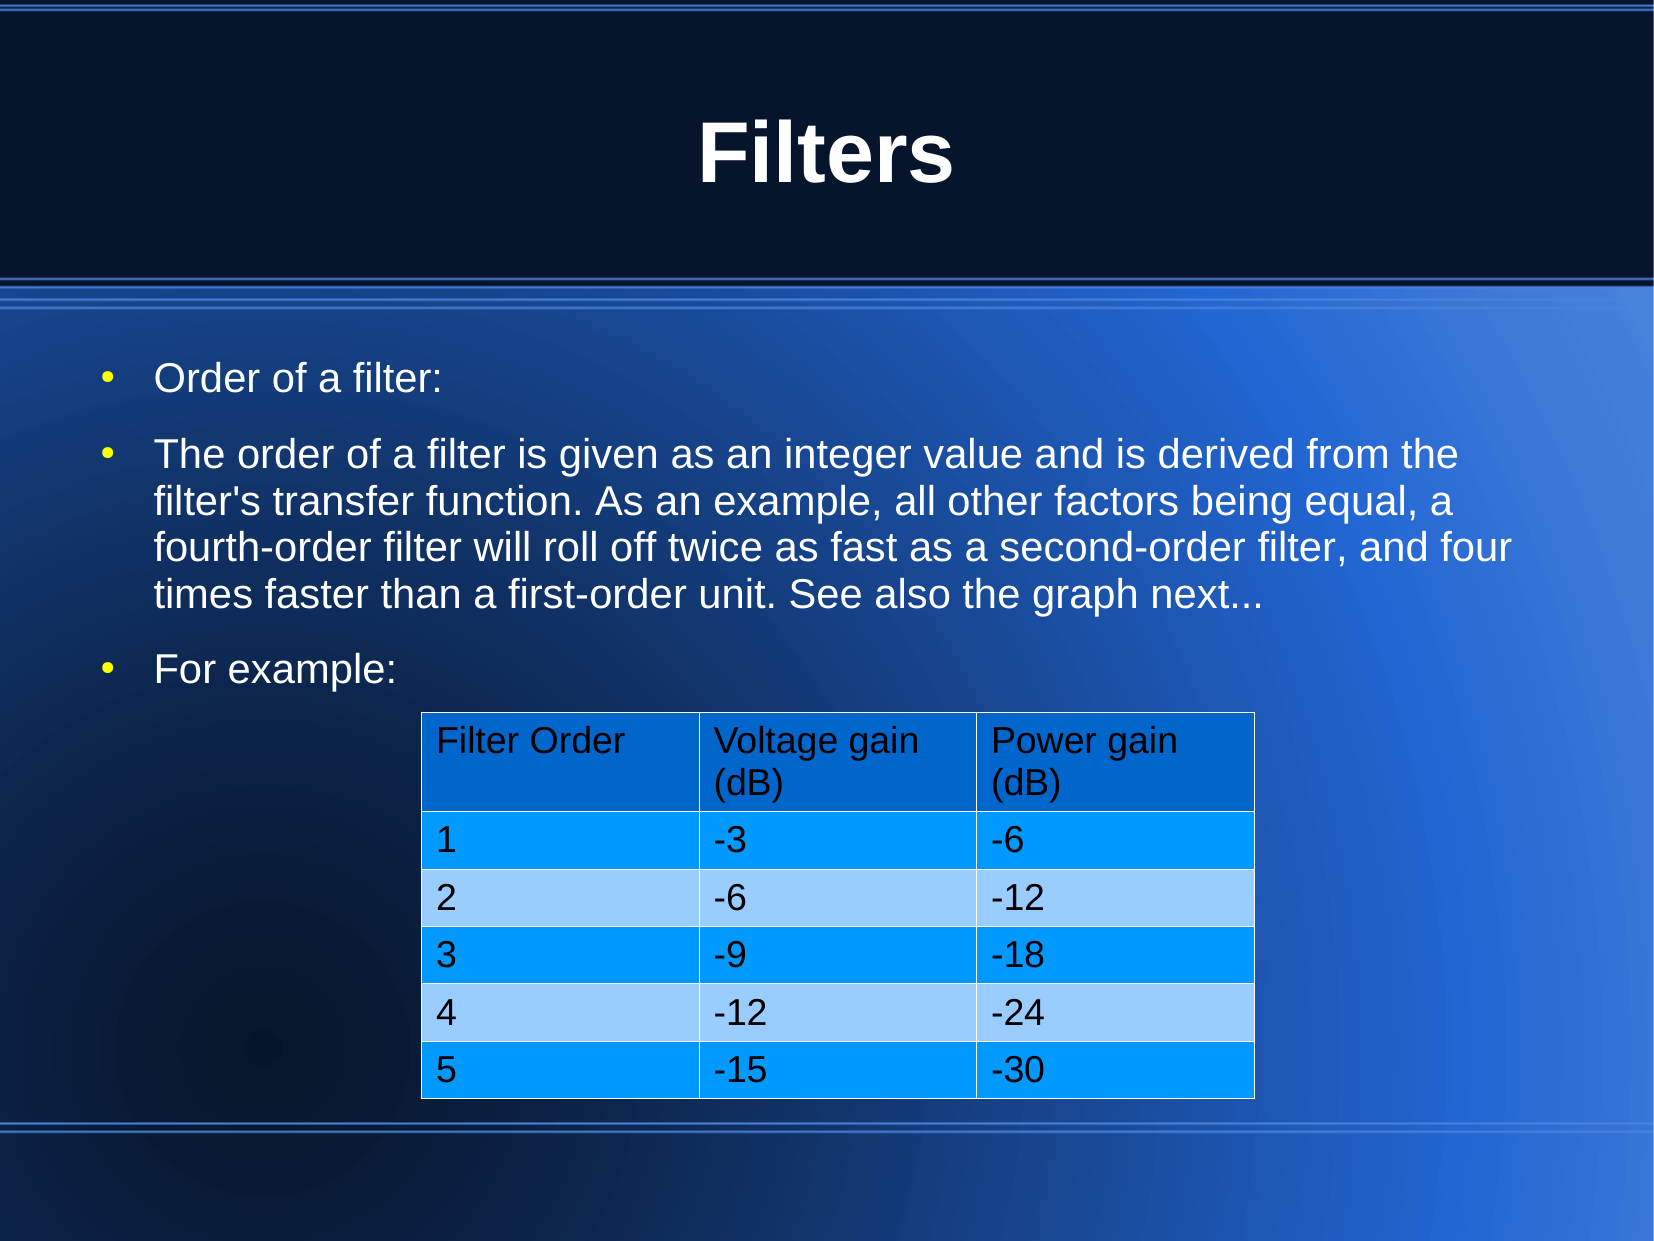

# Filters
Order of a filter:
The order of a filter is given as an integer value and is derived from the filter's transfer function. As an example, all other factors being equal, a fourth-order filter will roll off twice as fast as a second-order filter, and four times faster than a first-order unit. See also the graph next...
For example:
| Filter Order | Voltage gain (dB) | Power gain (dB) |
| --- | --- | --- |
| 1 | -3 | -6 |
| 2 | -6 | -12 |
| 3 | -9 | -18 |
| 4 | -12 | -24 |
| 5 | -15 | -30 |